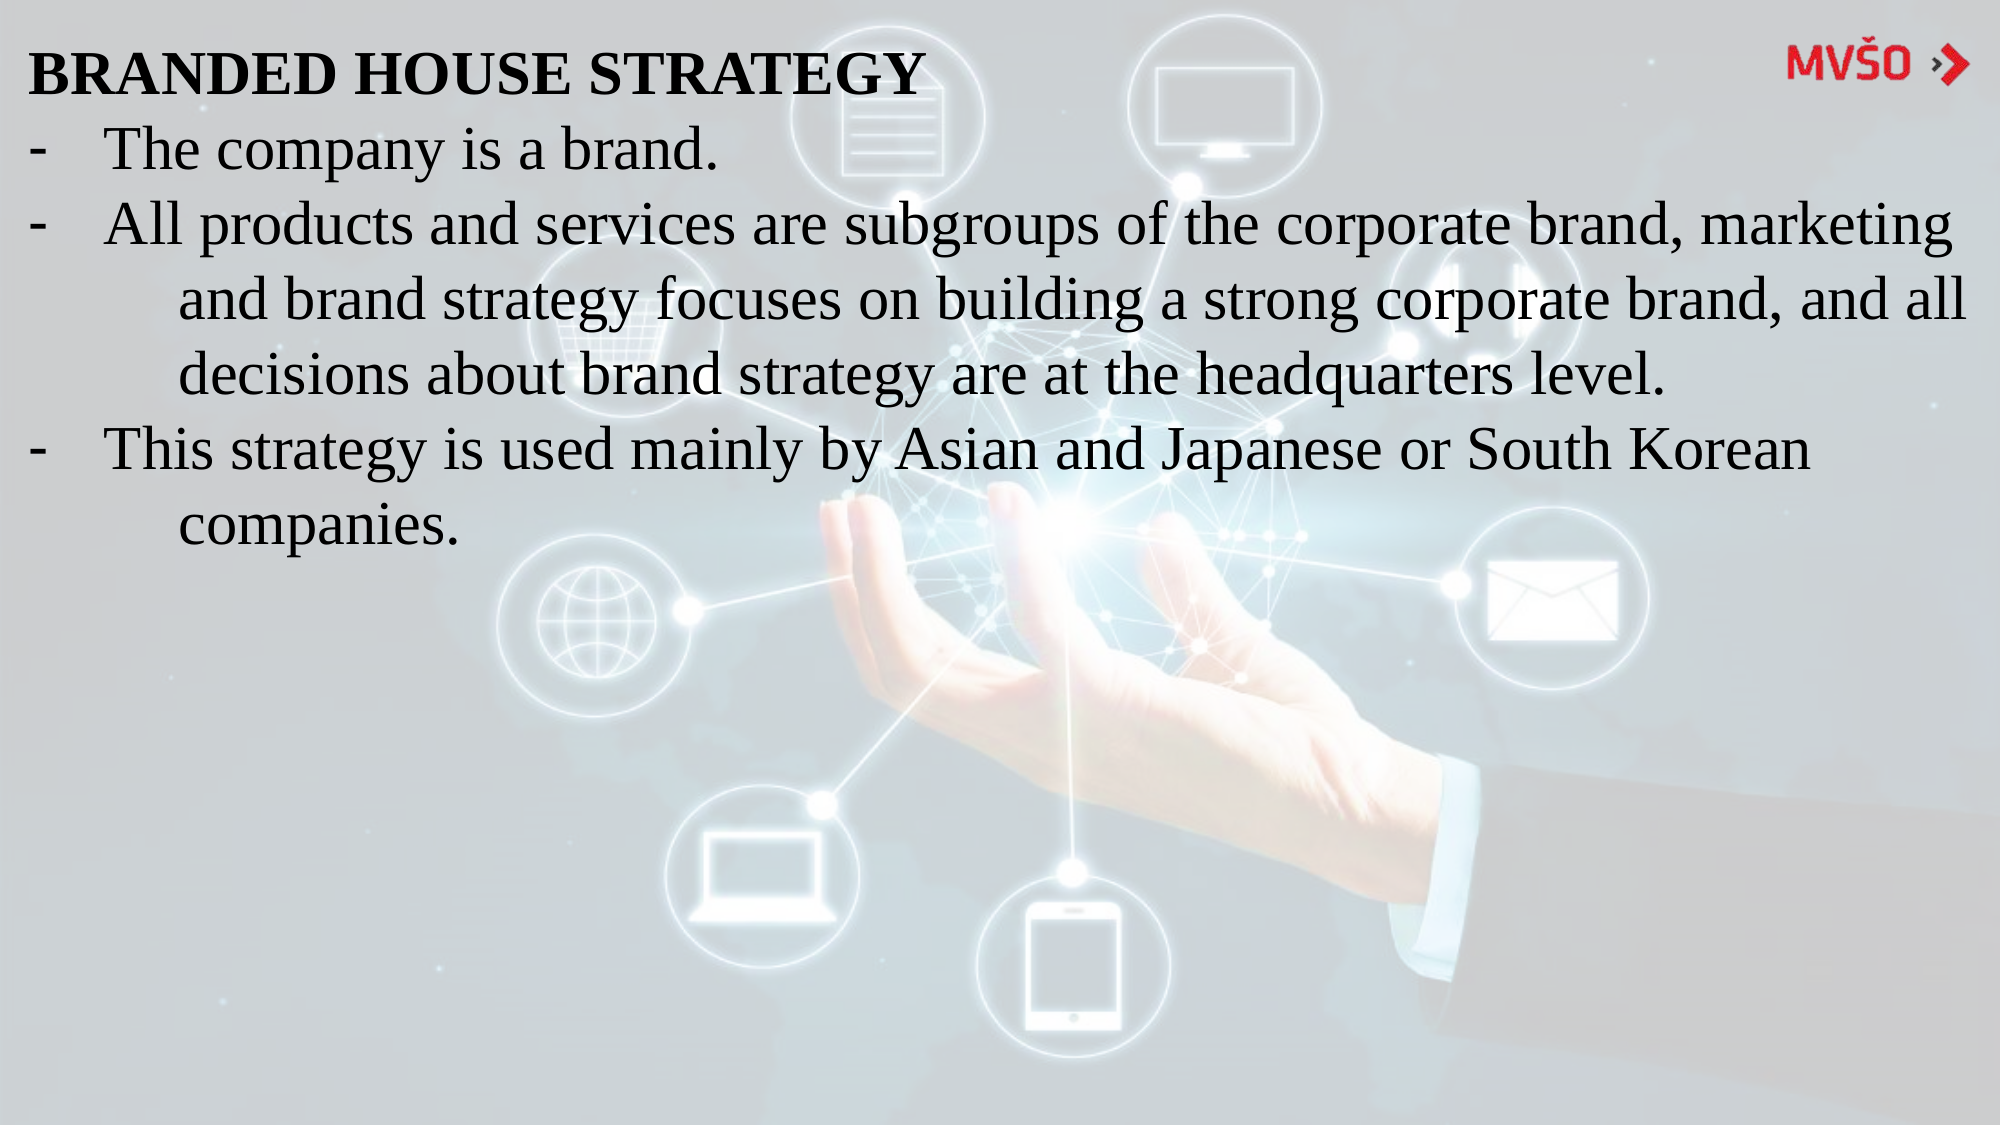

BRANDED HOUSE STRATEGY
The company is a brand.
All products and services are subgroups of the corporate brand, marketing and brand strategy focuses on building a strong corporate brand, and all decisions about brand strategy are at the headquarters level.
This strategy is used mainly by Asian and Japanese or South Korean companies.